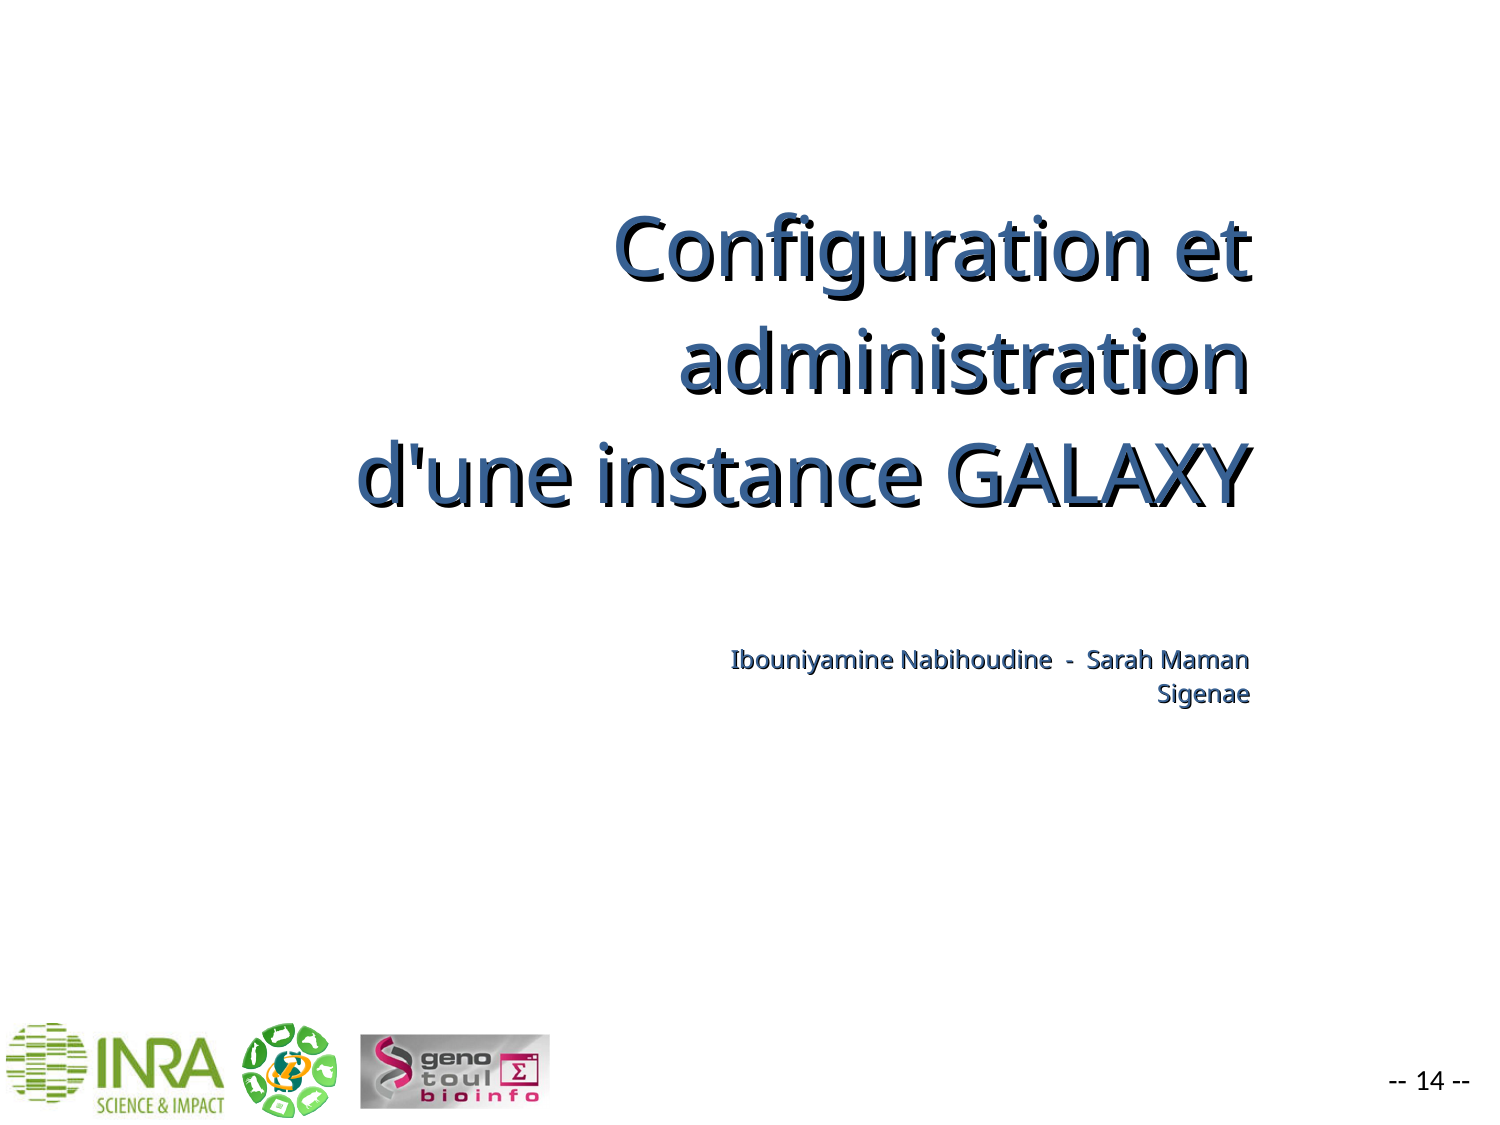

Configuration et administration
d'une instance GALAXY
Ibouniyamine Nabihoudine - Sarah Maman
Sigenae